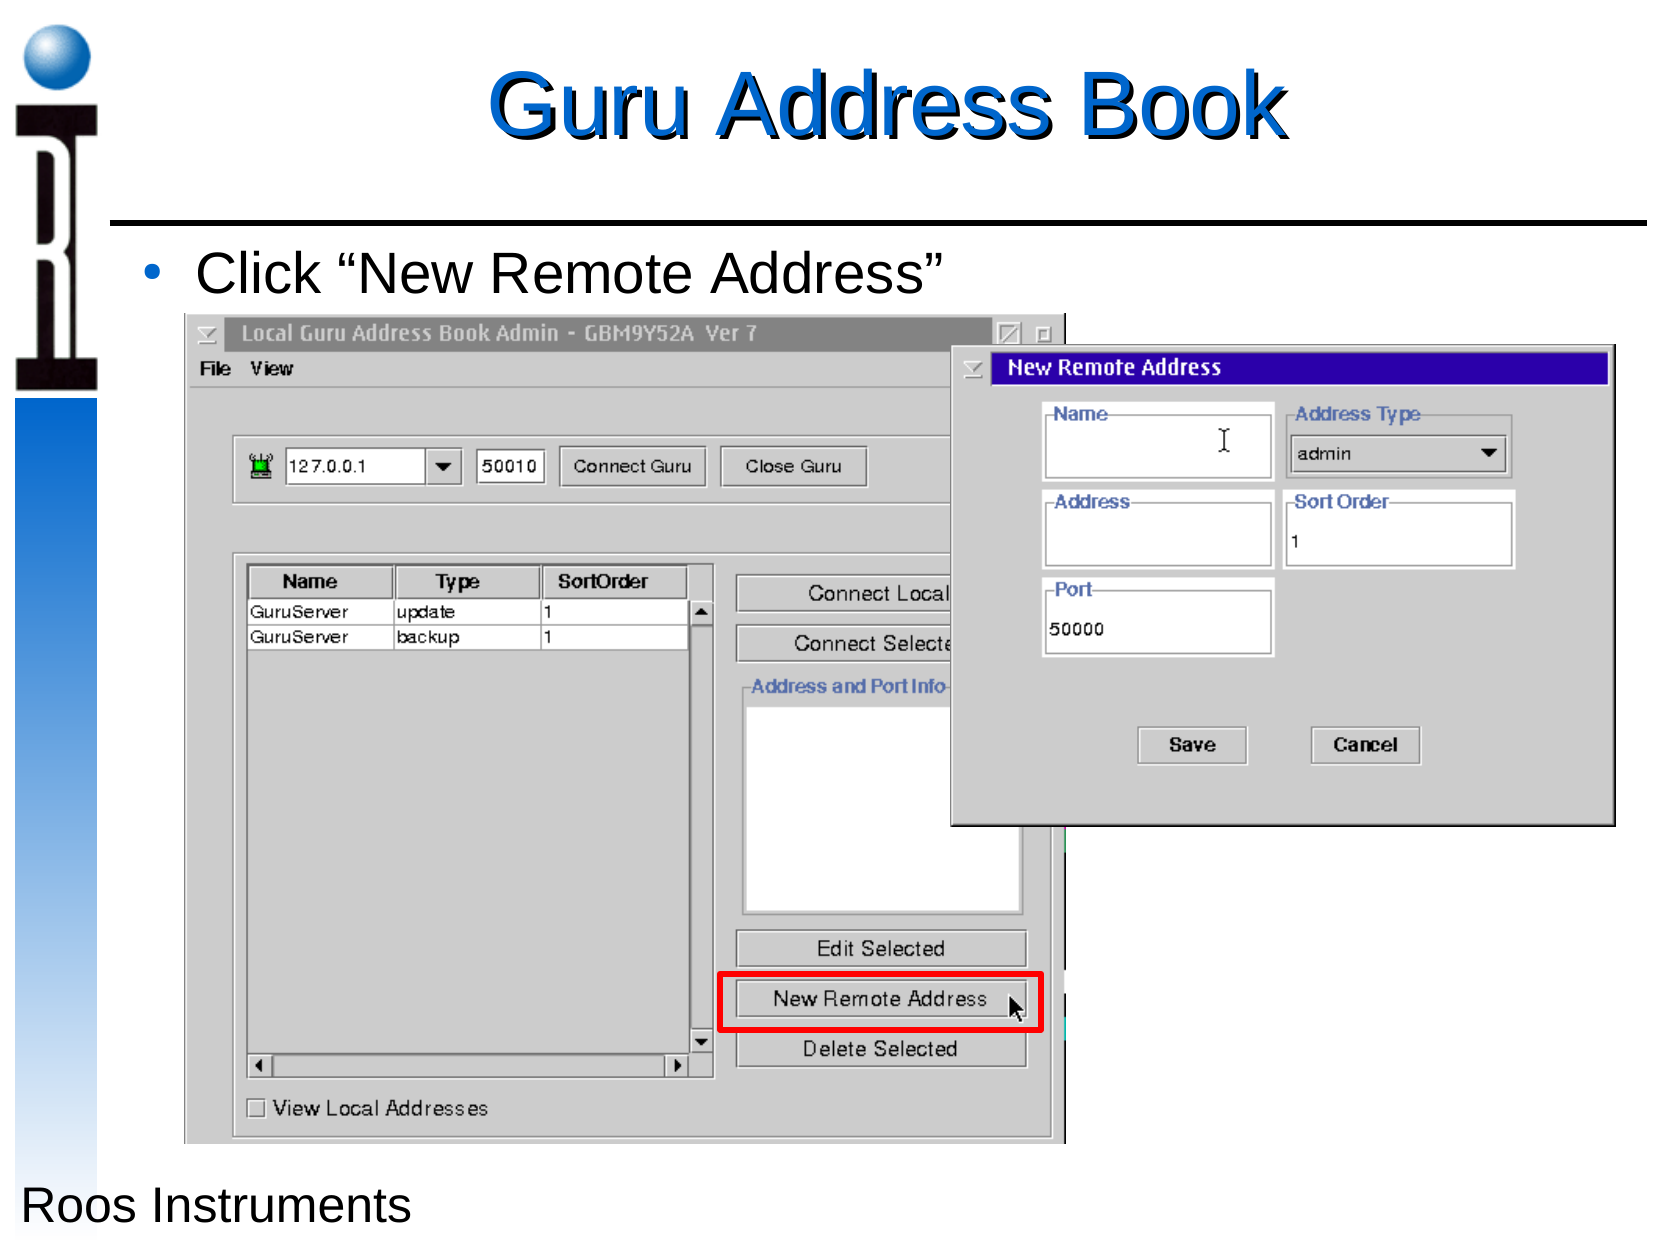

# Guru Address Book
Click “New Remote Address”